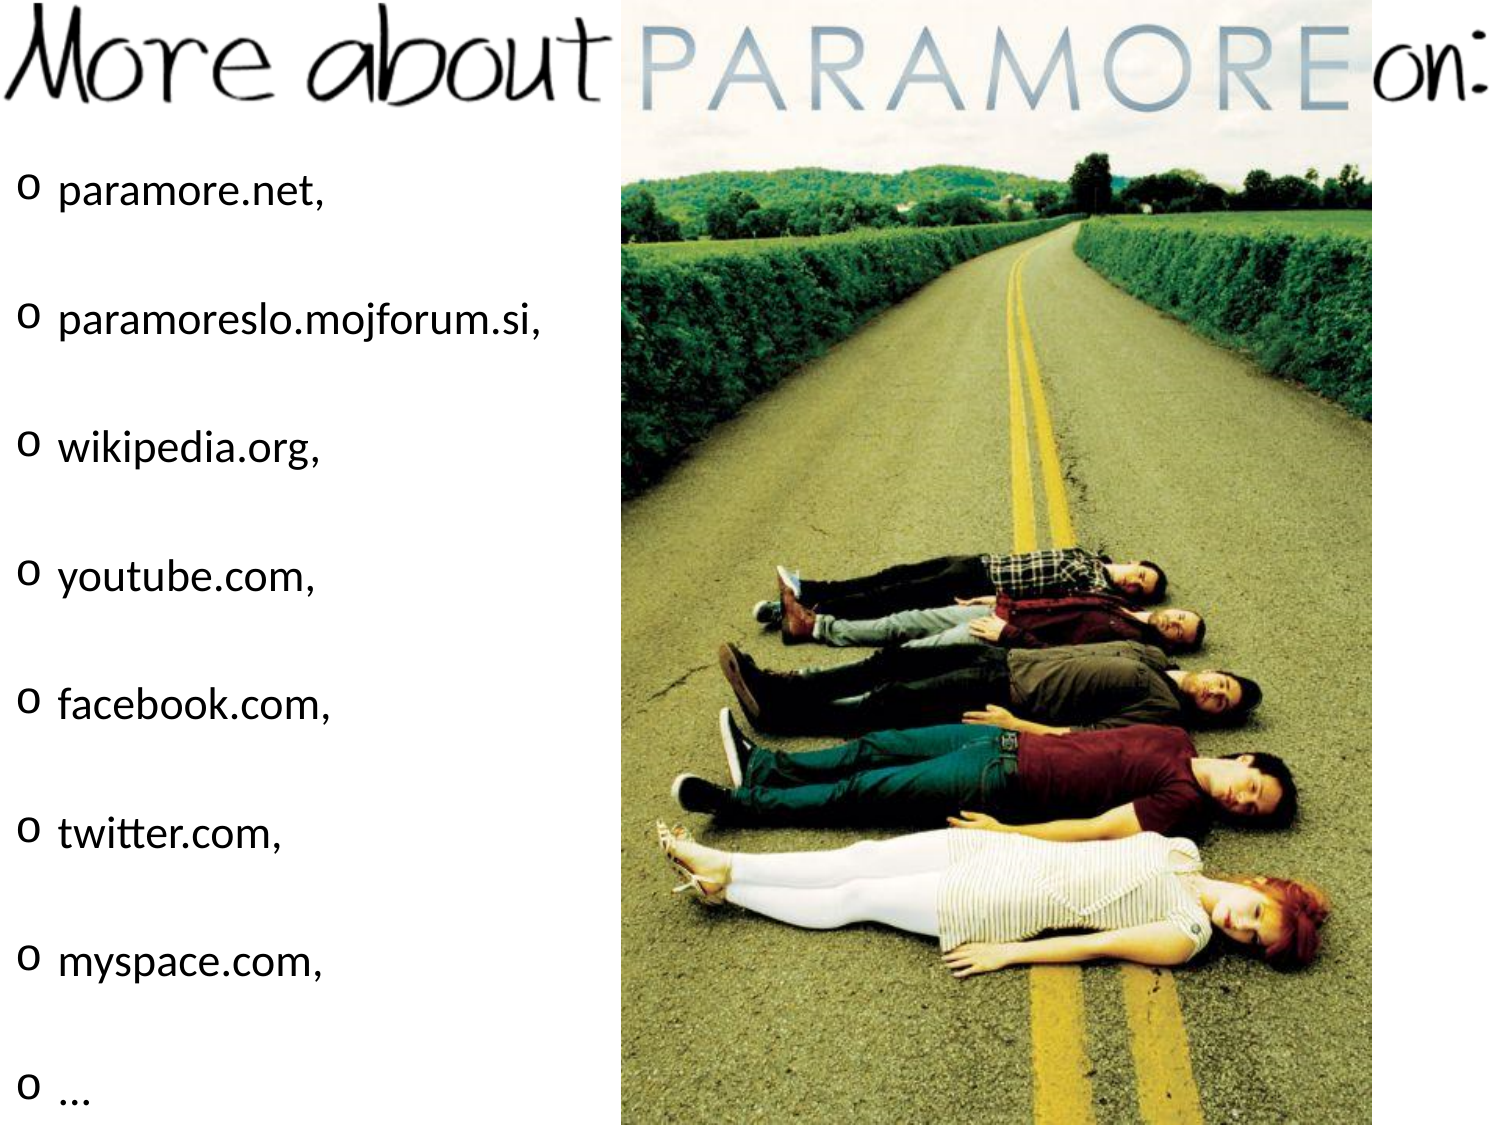

# paramore.net,
paramoreslo.mojforum.si,
wikipedia.org,
youtube.com,
facebook.com,
twitter.com,
myspace.com,
...